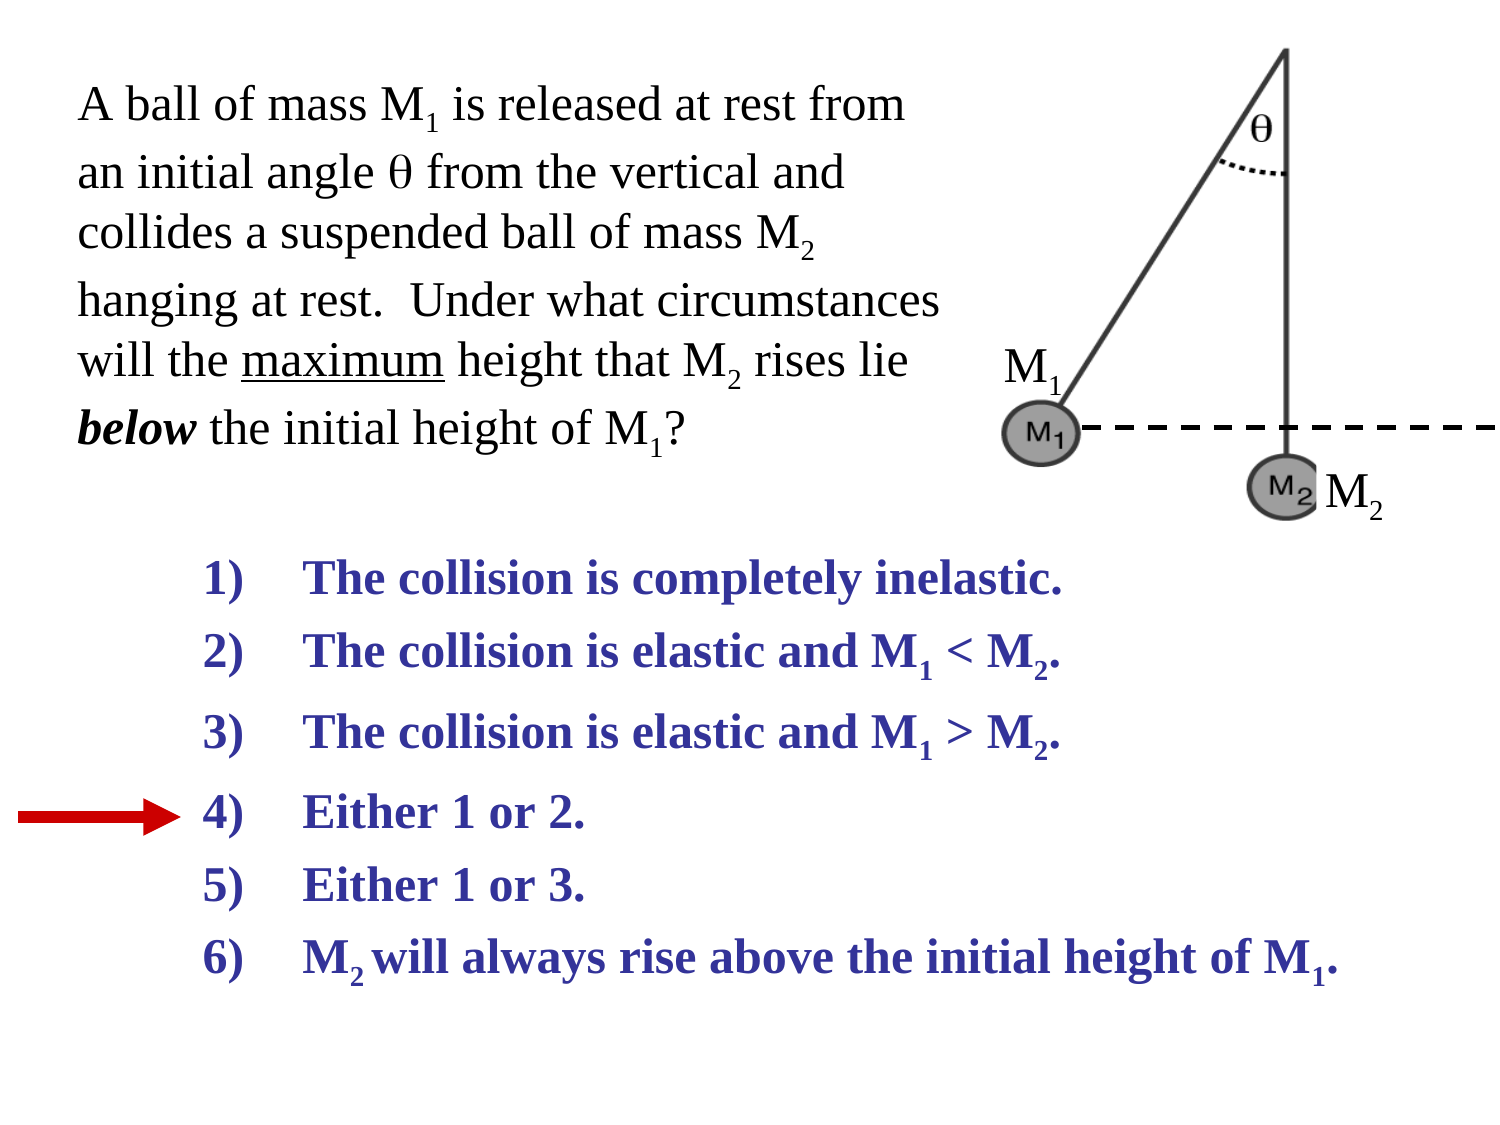

A ball of mass M1 is released at rest from an initial angle θ from the vertical and collides a suspended ball of mass M2 hanging at rest. Under what circumstances will the maximum height that M2 rises lie below the initial height of M1?
M1
M2
# The collision is completely inelastic.
The collision is elastic and M1 < M2.
The collision is elastic and M1 > M2.
Either 1 or 2.
Either 1 or 3.
M2 will always rise above the initial height of M1.